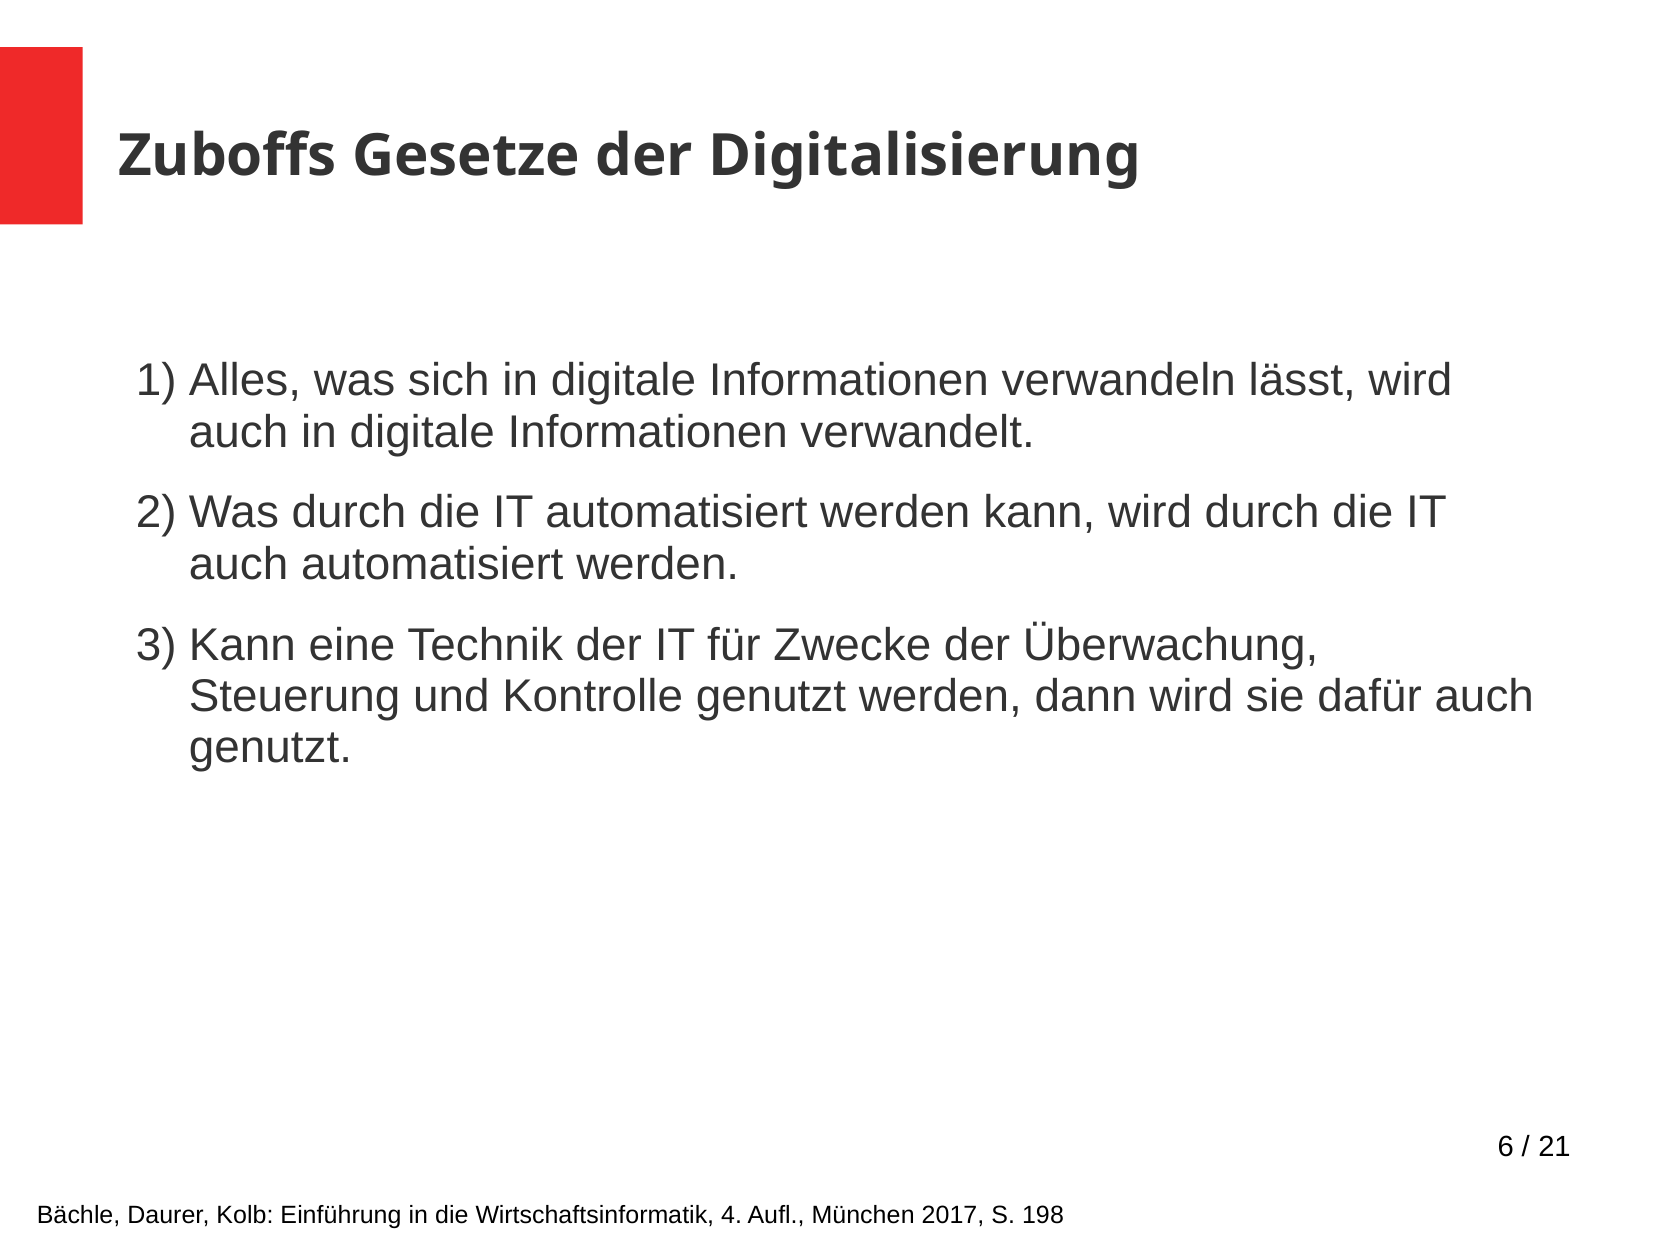

# Zuboffs Gesetze der Digitalisierung
Alles, was sich in digitale Informationen verwandeln lässt, wird auch in digitale Informationen verwandelt.
Was durch die IT automatisiert werden kann, wird durch die IT auch automatisiert werden.
Kann eine Technik der IT für Zwecke der Überwachung, Steuerung und Kontrolle genutzt werden, dann wird sie dafür auch genutzt.
6
Bächle, Daurer, Kolb: Einführung in die Wirtschaftsinformatik, 4. Aufl., München 2017, S. 198